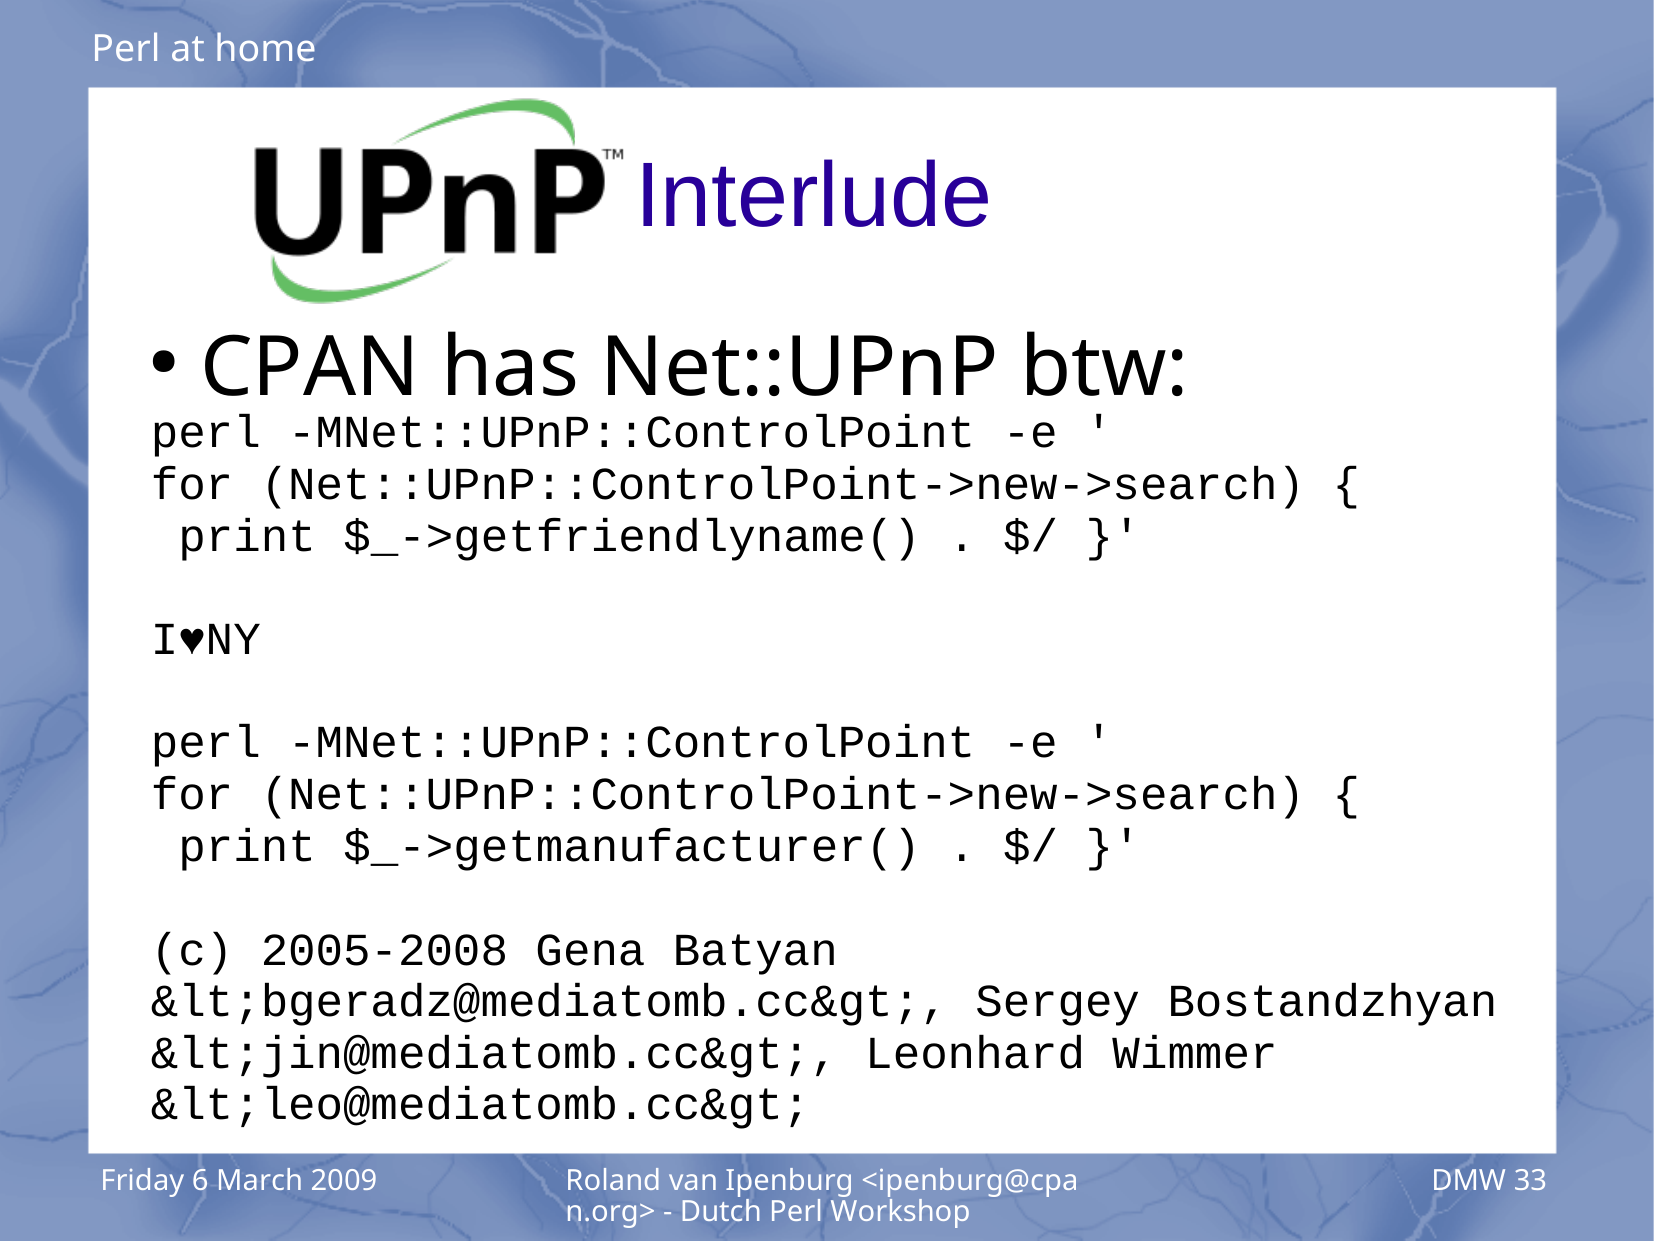

# Interlude
 CPAN has Net::UPnP btw:
perl -MNet::UPnP::ControlPoint -e '
for (Net::UPnP::ControlPoint->new->search) {
 print $_->getfriendlyname() . $/ }'
I♥NY
perl -MNet::UPnP::ControlPoint -e '
for (Net::UPnP::ControlPoint->new->search) {
 print $_->getmanufacturer() . $/ }'
(c) 2005-2008 Gena Batyan &lt;bgeradz@mediatomb.cc&gt;, Sergey Bostandzhyan &lt;jin@mediatomb.cc&gt;, Leonhard Wimmer &lt;leo@mediatomb.cc&gt;
Friday 6 March 2009
Roland van Ipenburg <ipenburg@cpan.org> - Dutch Perl Workshop
33